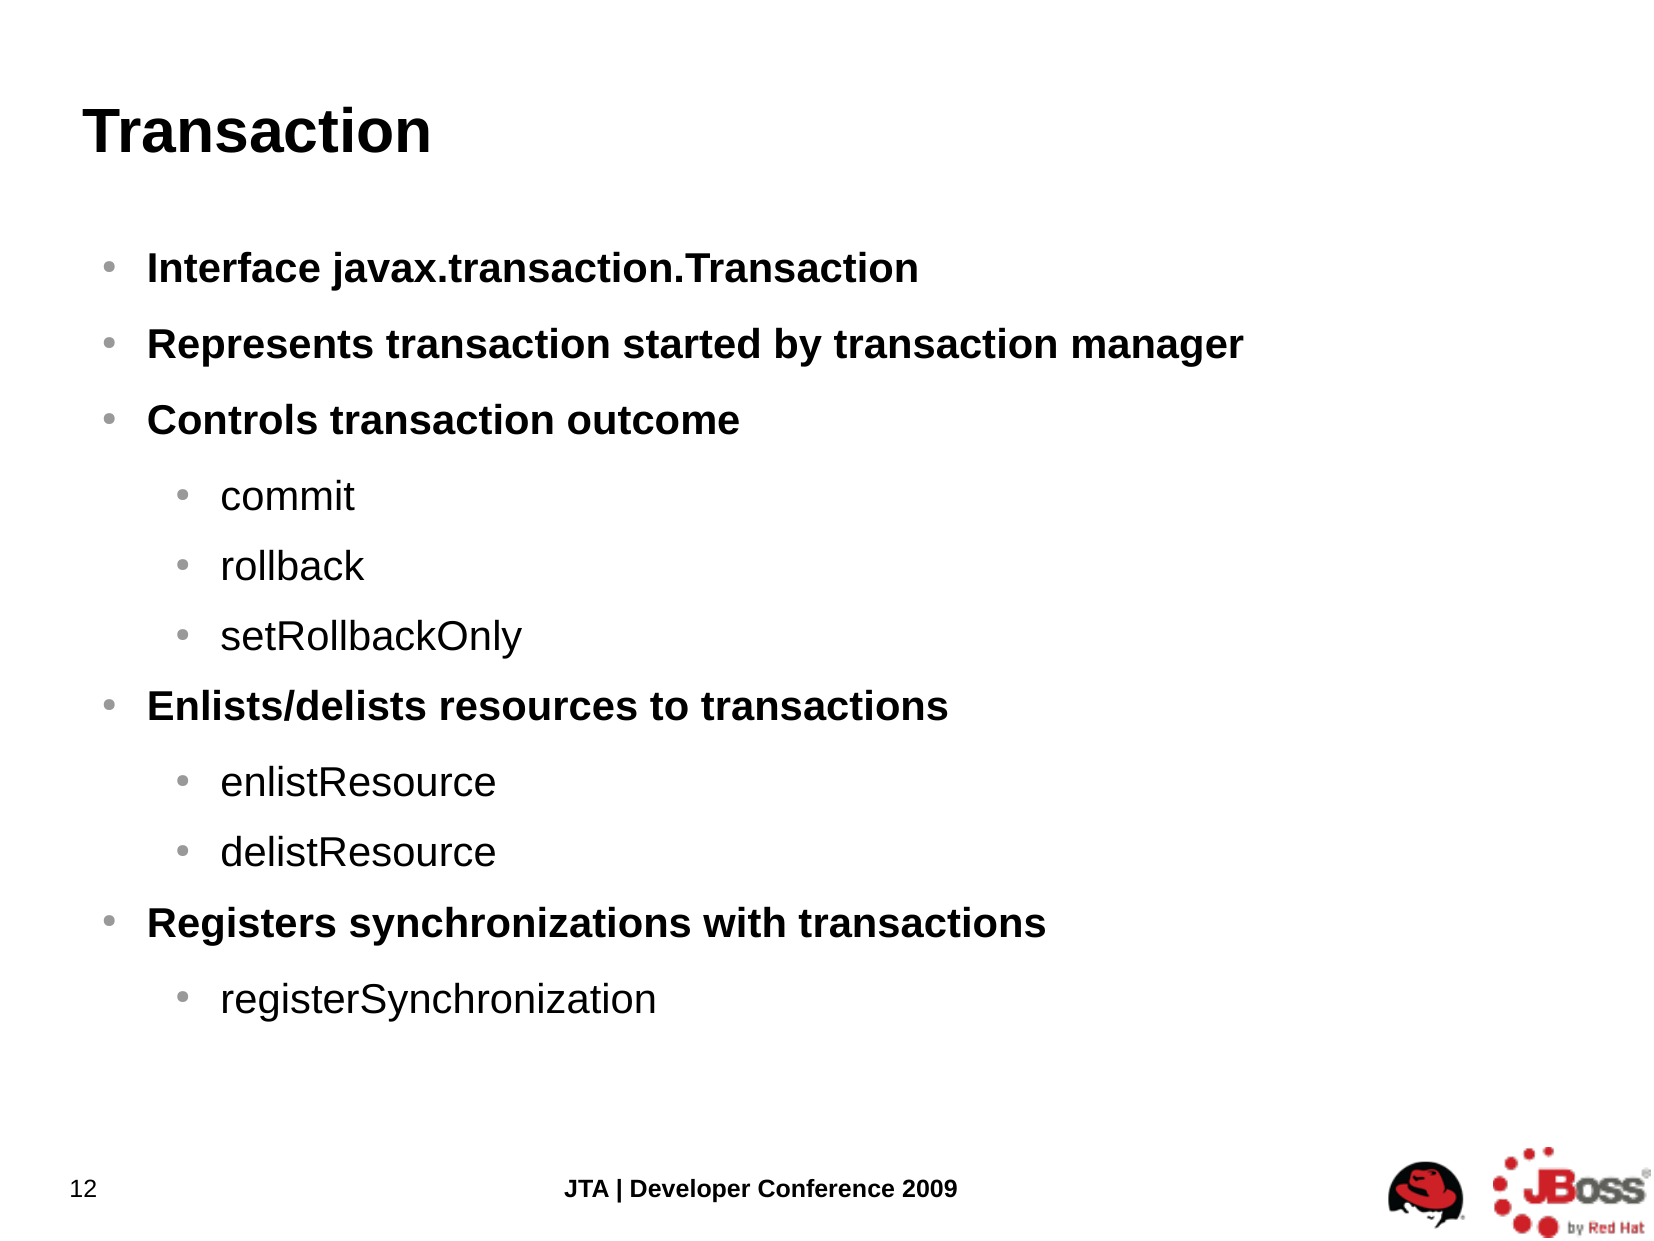

# Transaction
Interface javax.transaction.Transaction
Represents transaction started by transaction manager
Controls transaction outcome
commit
rollback
setRollbackOnly
Enlists/delists resources to transactions
enlistResource
delistResource
Registers synchronizations with transactions
registerSynchronization